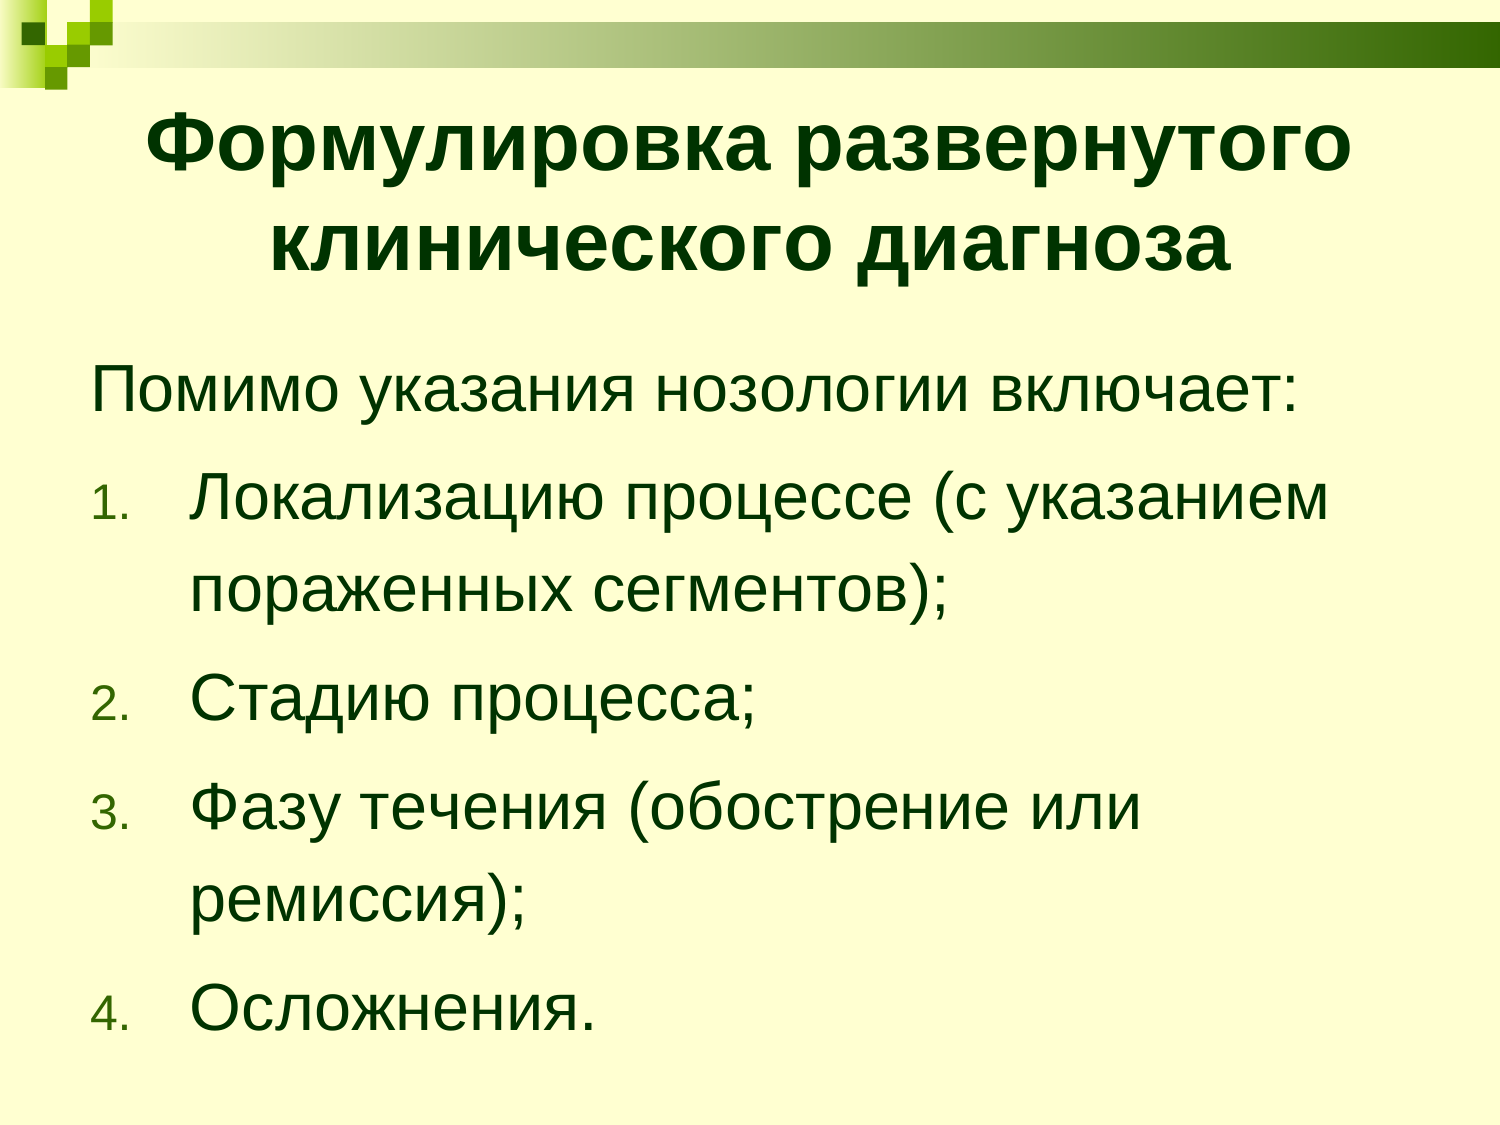

# Формулировка развернутого клинического диагноза
Помимо указания нозологии включает:
Локализацию процессе (с указанием пораженных сегментов);
Стадию процесса;
Фазу течения (обострение или ремиссия);
Осложнения.